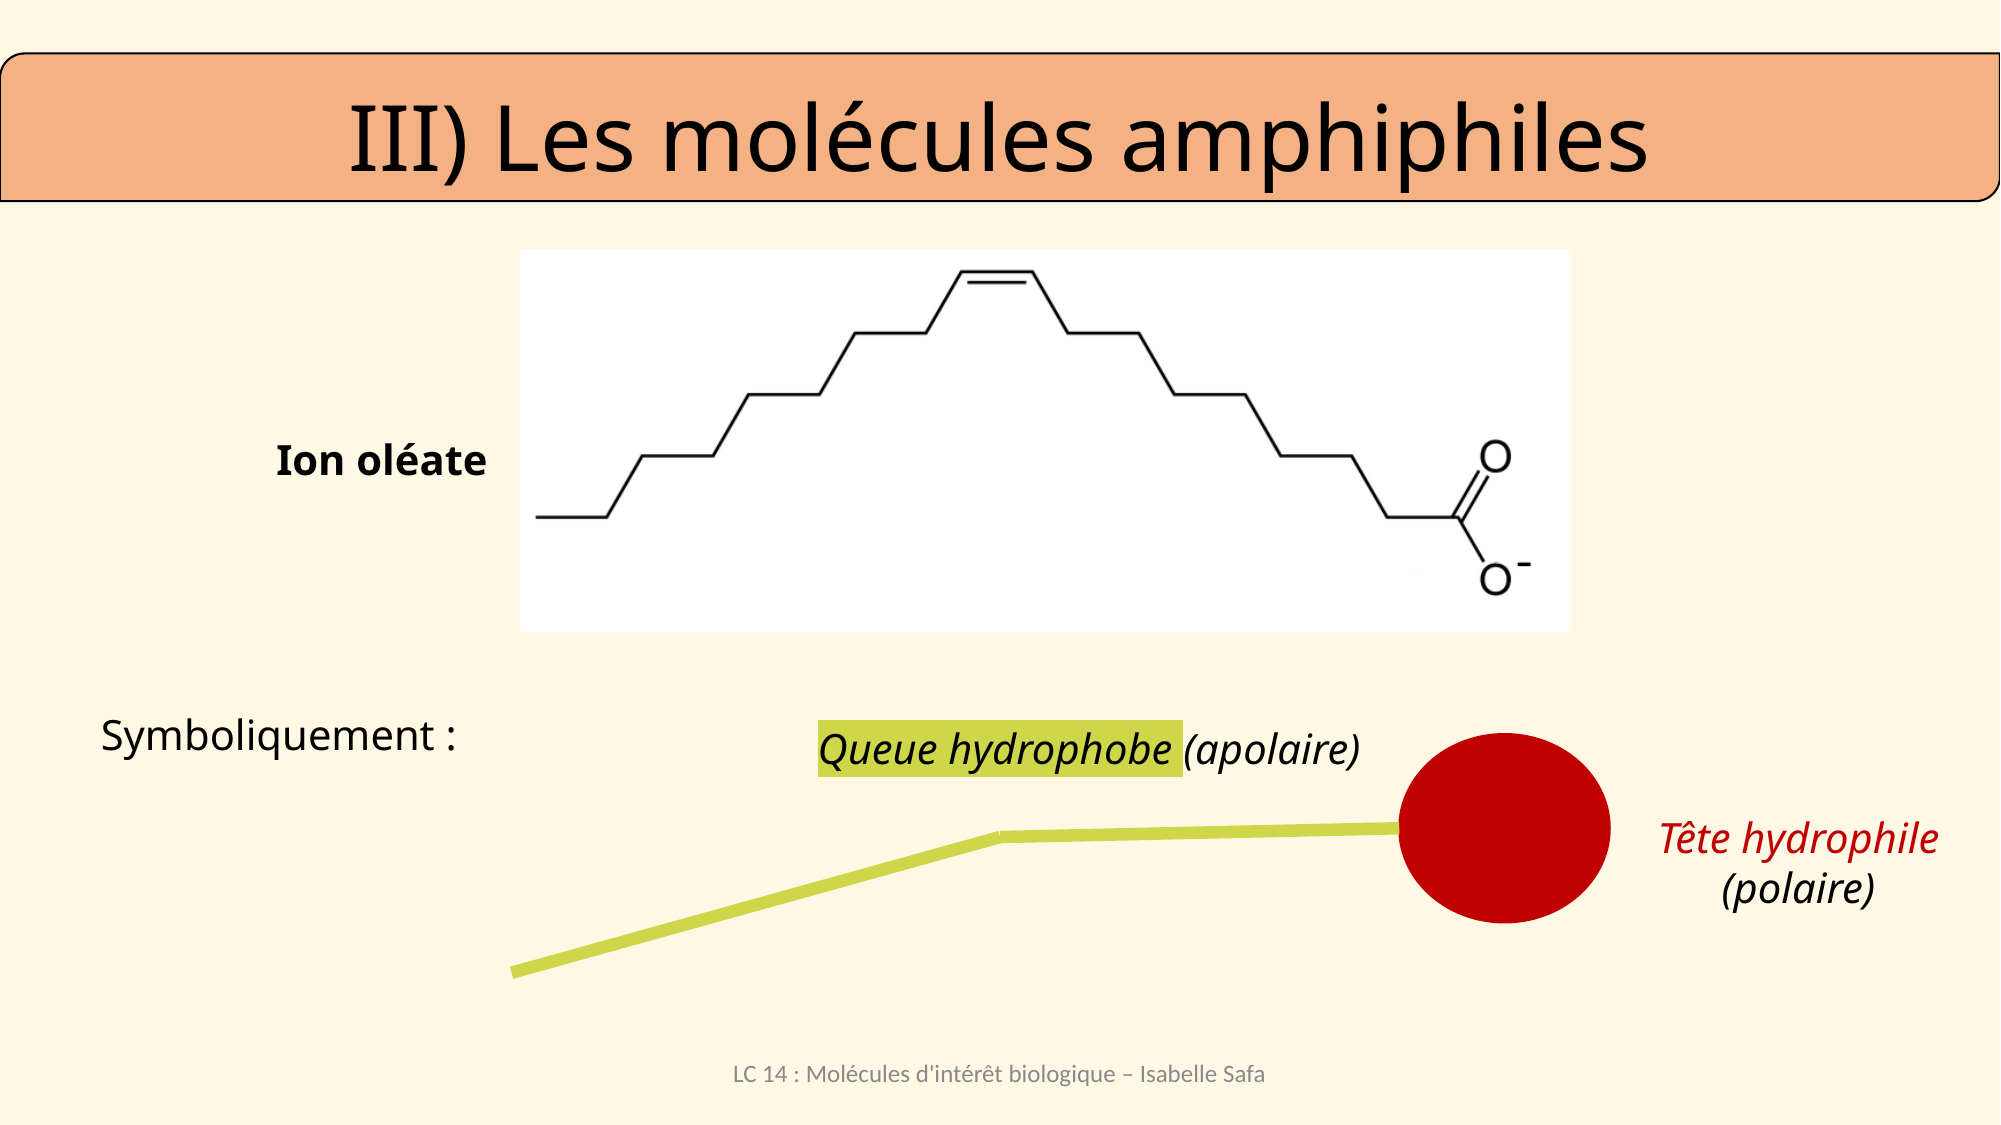

# III) Les molécules amphiphiles
Ion oléate
Symboliquement :
Queue hydrophobe (apolaire)
Tête hydrophile
(polaire)
LC 14 : Molécules d'intérêt biologique – Isabelle Safa